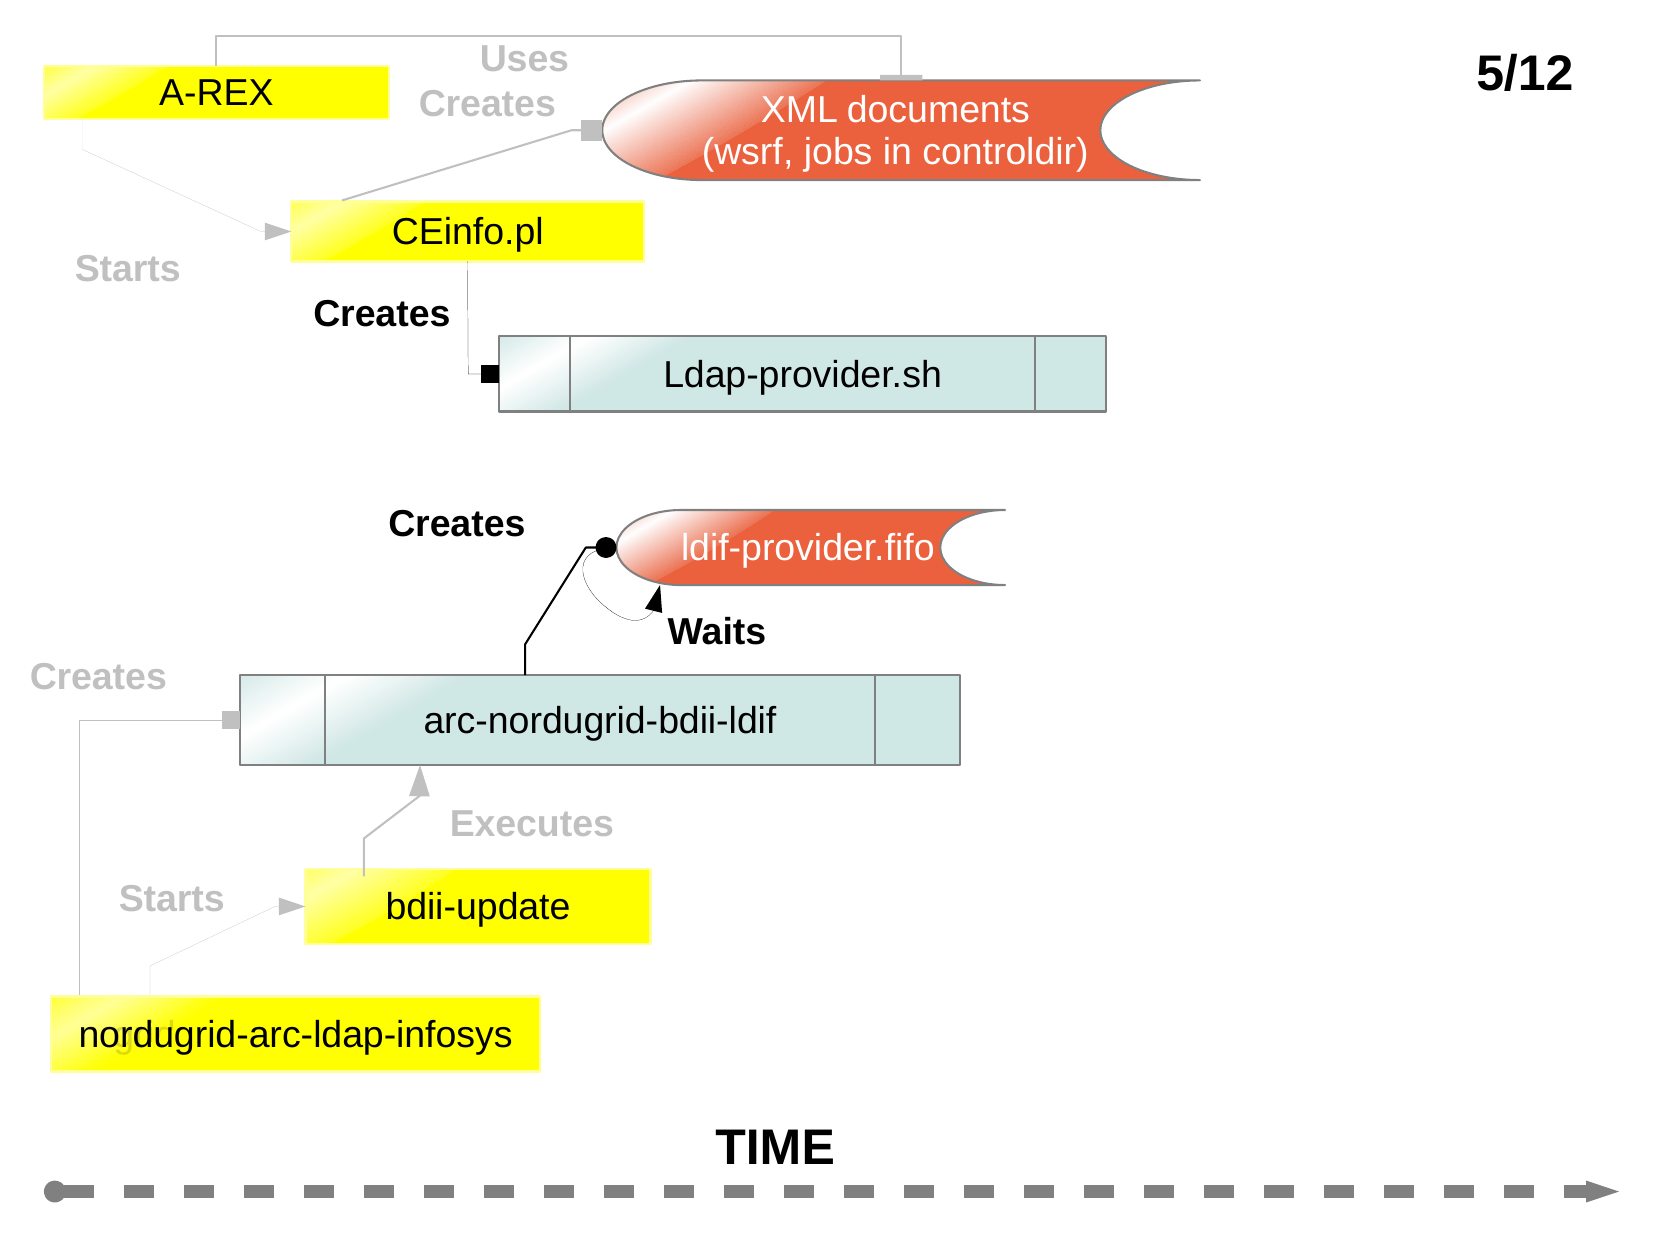

Uses
5
A-REX
Creates
XML documents
(wsrf, jobs in controldir)
CEinfo.pl
Starts
Creates
Ldap-provider.sh
Creates
ldif-provider.fifo
Waits
Creates
arc-nordugrid-bdii-ldif
Executes
bdii-update
Starts
grid-infosys
nordugrid-arc-ldap-infosys